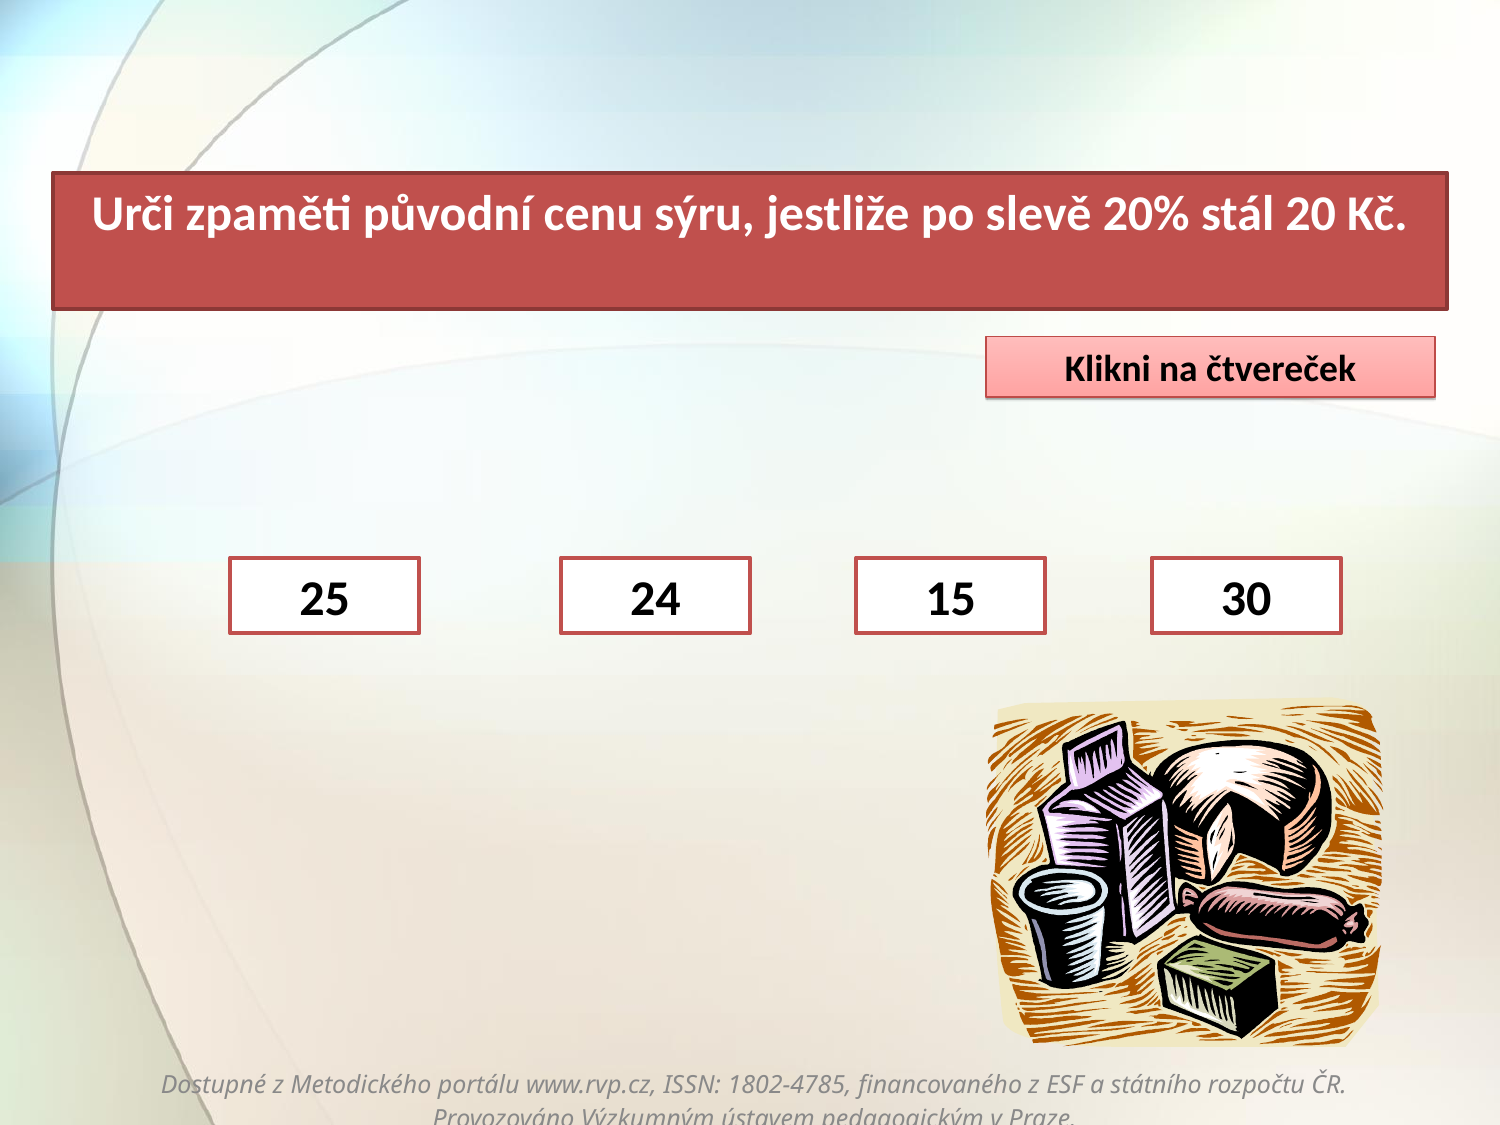

Urči zpaměti původní cenu sýru, jestliže po slevě 20% stál 20 Kč.
Klikni na čtvereček
25
24
15
30